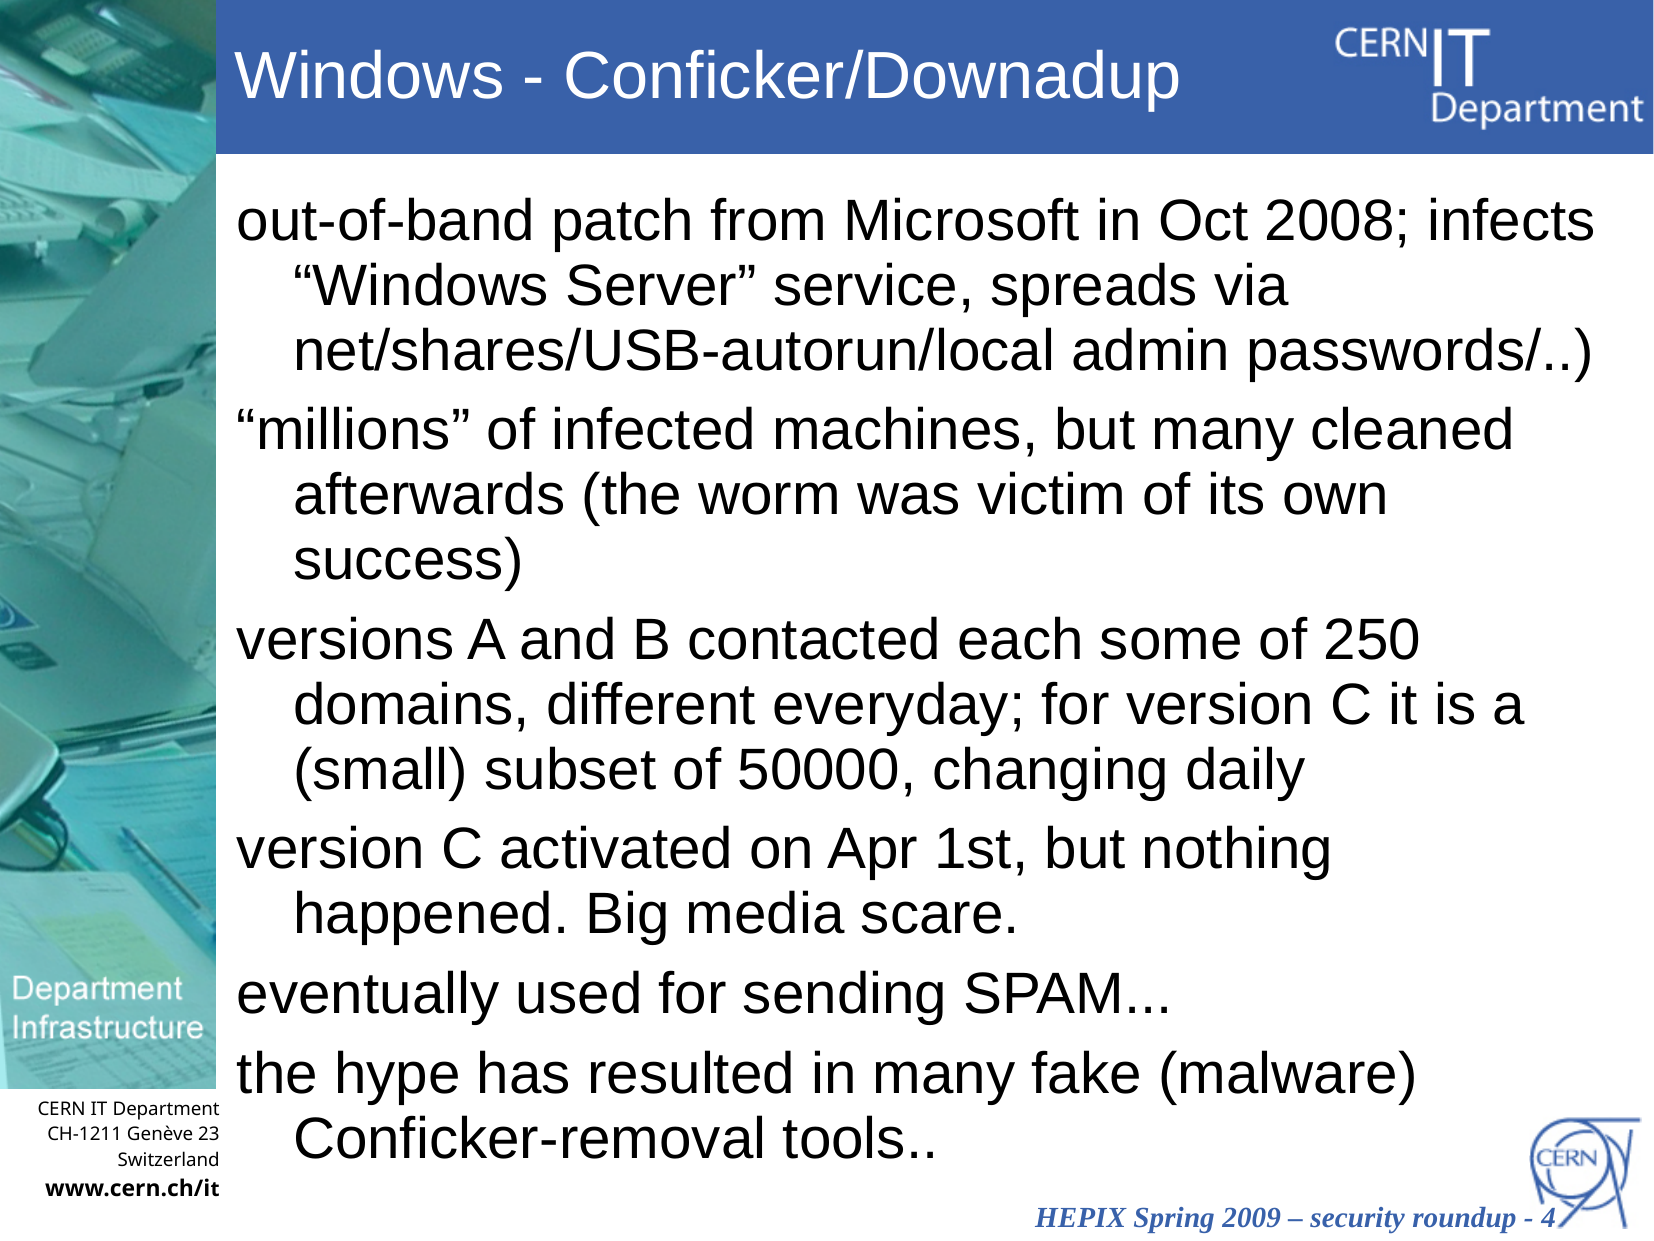

# Windows - Conficker/Downadup
out-of-band patch from Microsoft in Oct 2008; infects “Windows Server” service, spreads via net/shares/USB-autorun/local admin passwords/..)
“millions” of infected machines, but many cleaned afterwards (the worm was victim of its own success)
versions A and B contacted each some of 250 domains, different everyday; for version C it is a (small) subset of 50000, changing daily
version C activated on Apr 1st, but nothing happened. Big media scare.
eventually used for sending SPAM...
the hype has resulted in many fake (malware) Conficker-removal tools..